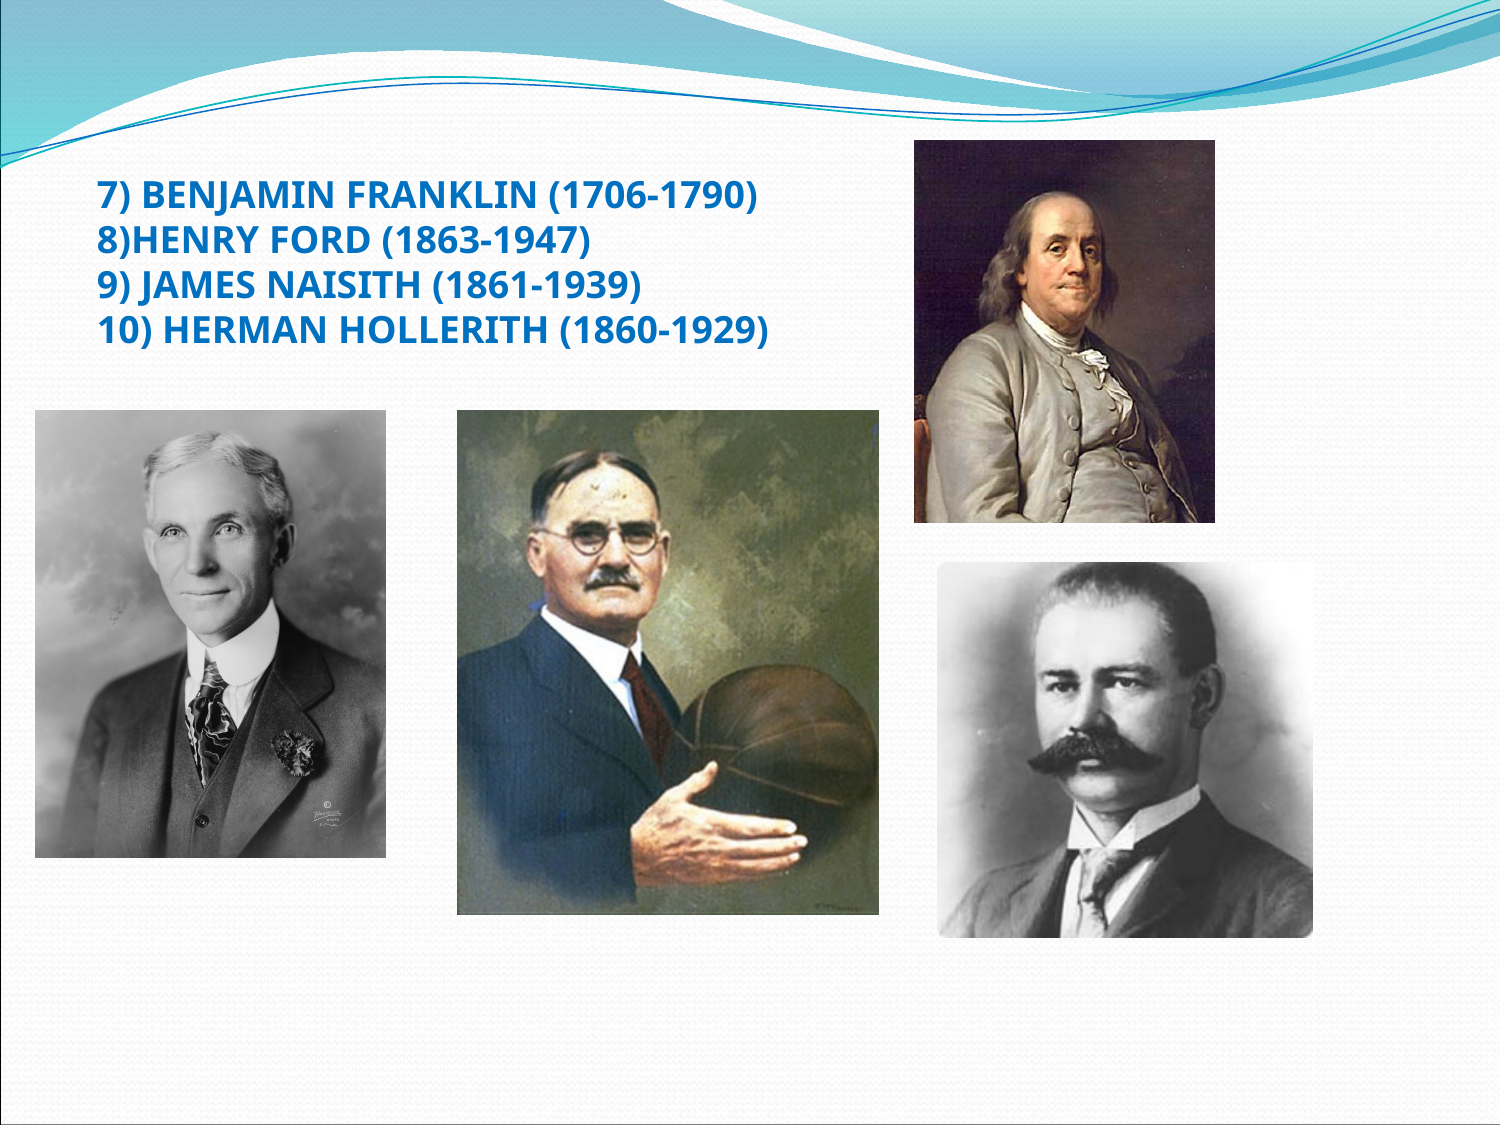

7) BENJAMIN FRANKLIN (1706-1790)
8)HENRY FORD (1863-1947)
9) JAMES NAISITH (1861-1939)
10) HERMAN HOLLERITH (1860-1929)